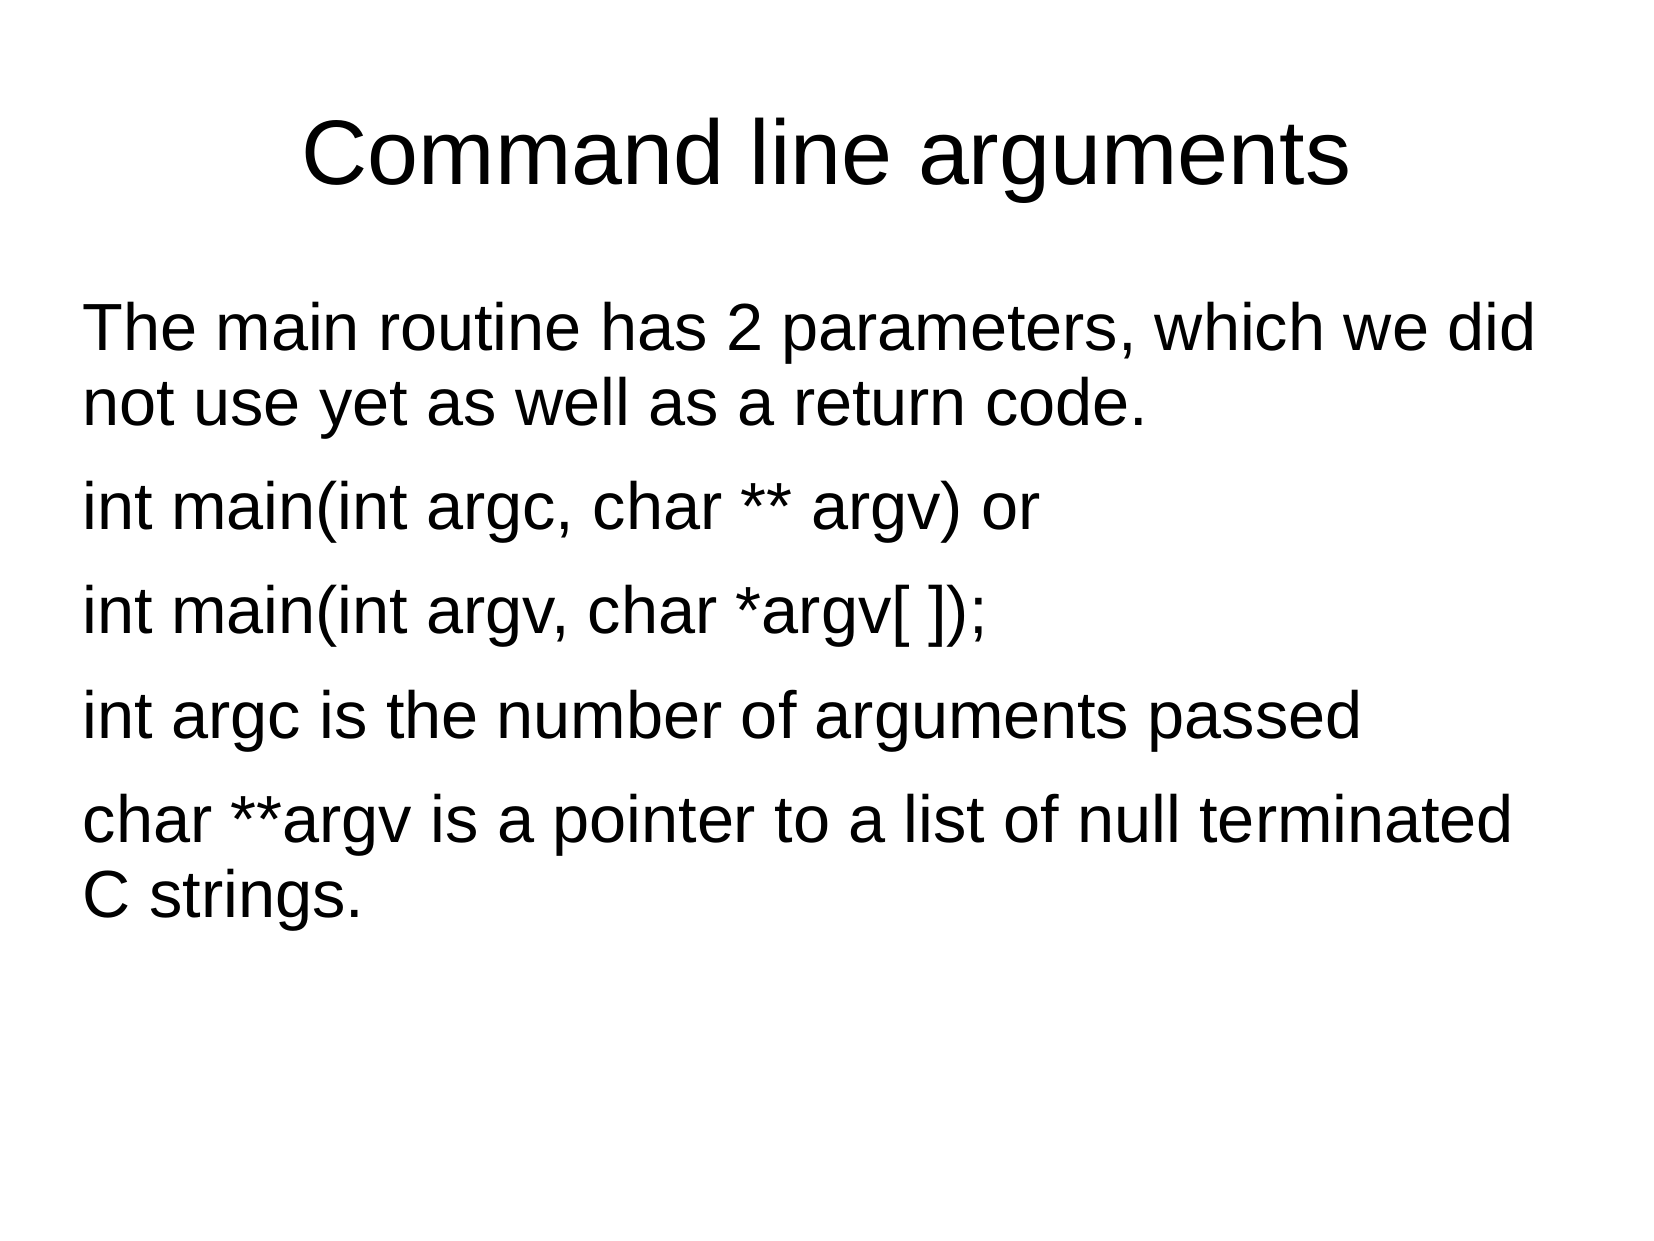

# Command line arguments
The main routine has 2 parameters, which we did not use yet as well as a return code.
int main(int argc, char ** argv) or
int main(int argv, char *argv[ ]);
int argc is the number of arguments passed
char **argv is a pointer to a list of null terminated C strings.